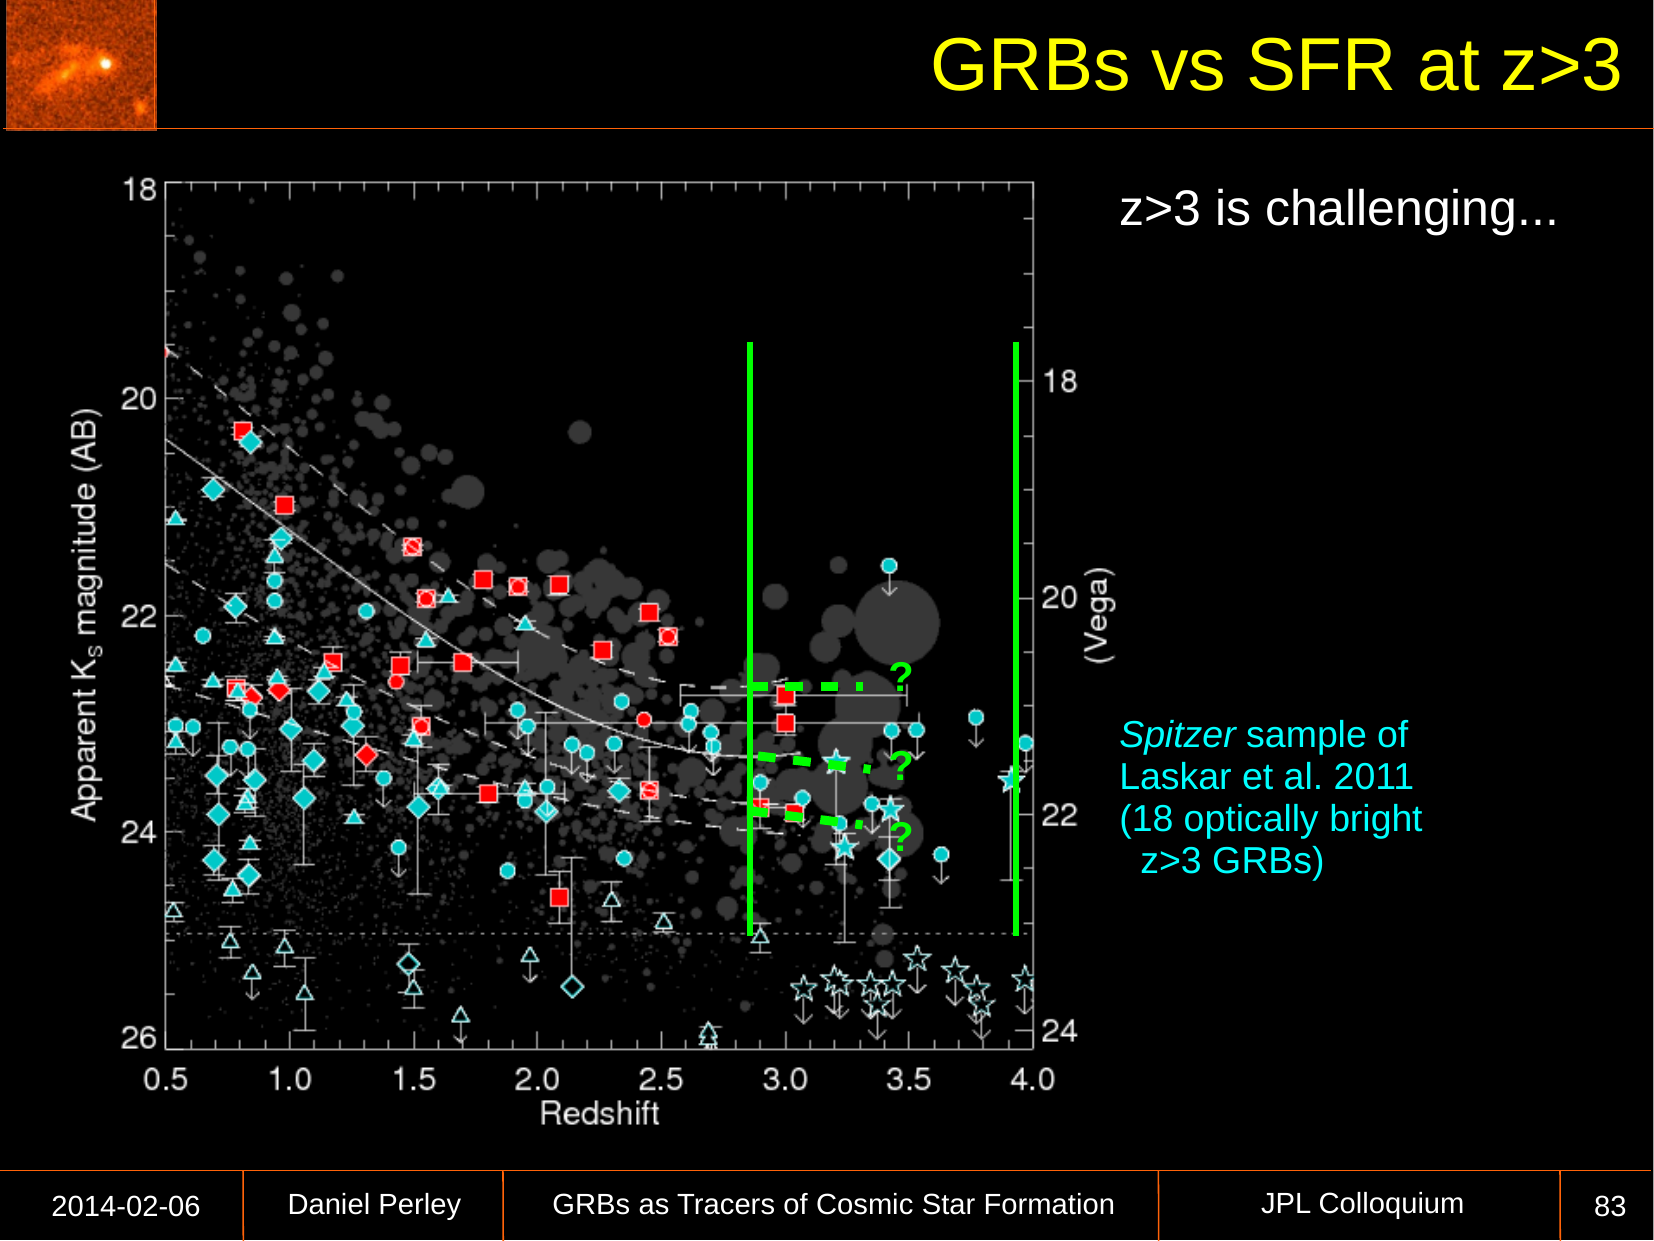

# GRBs vs SFR at z>3
z>3 is challenging...
?
Spitzer sample of Laskar et al. 2011
(18 optically bright
 z>3 GRBs)
?
?
2014-02-06
83